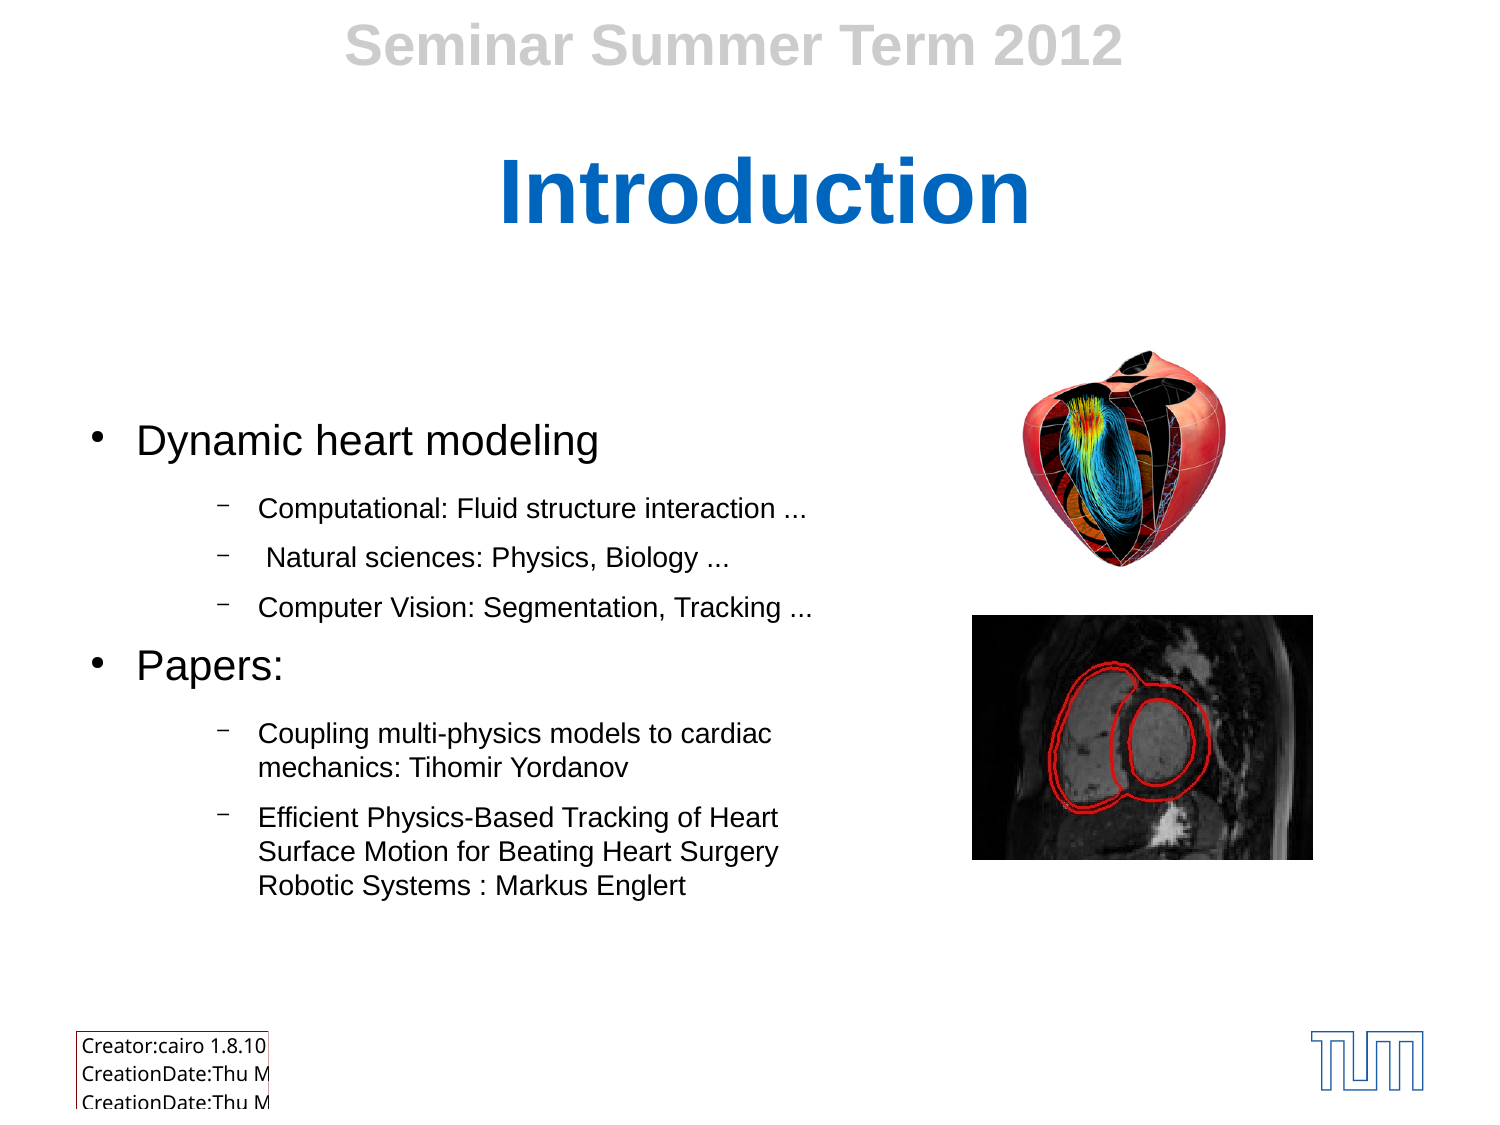

# Seminar Summer Term 2012
Introduction
Dynamic heart modeling
Computational: Fluid structure interaction ...
 Natural sciences: Physics, Biology ...
Computer Vision: Segmentation, Tracking ...
Papers:
Coupling multi-physics models to cardiac mechanics: Tihomir Yordanov
Efficient Physics-Based Tracking of Heart Surface Motion for Beating Heart Surgery Robotic Systems : Markus Englert